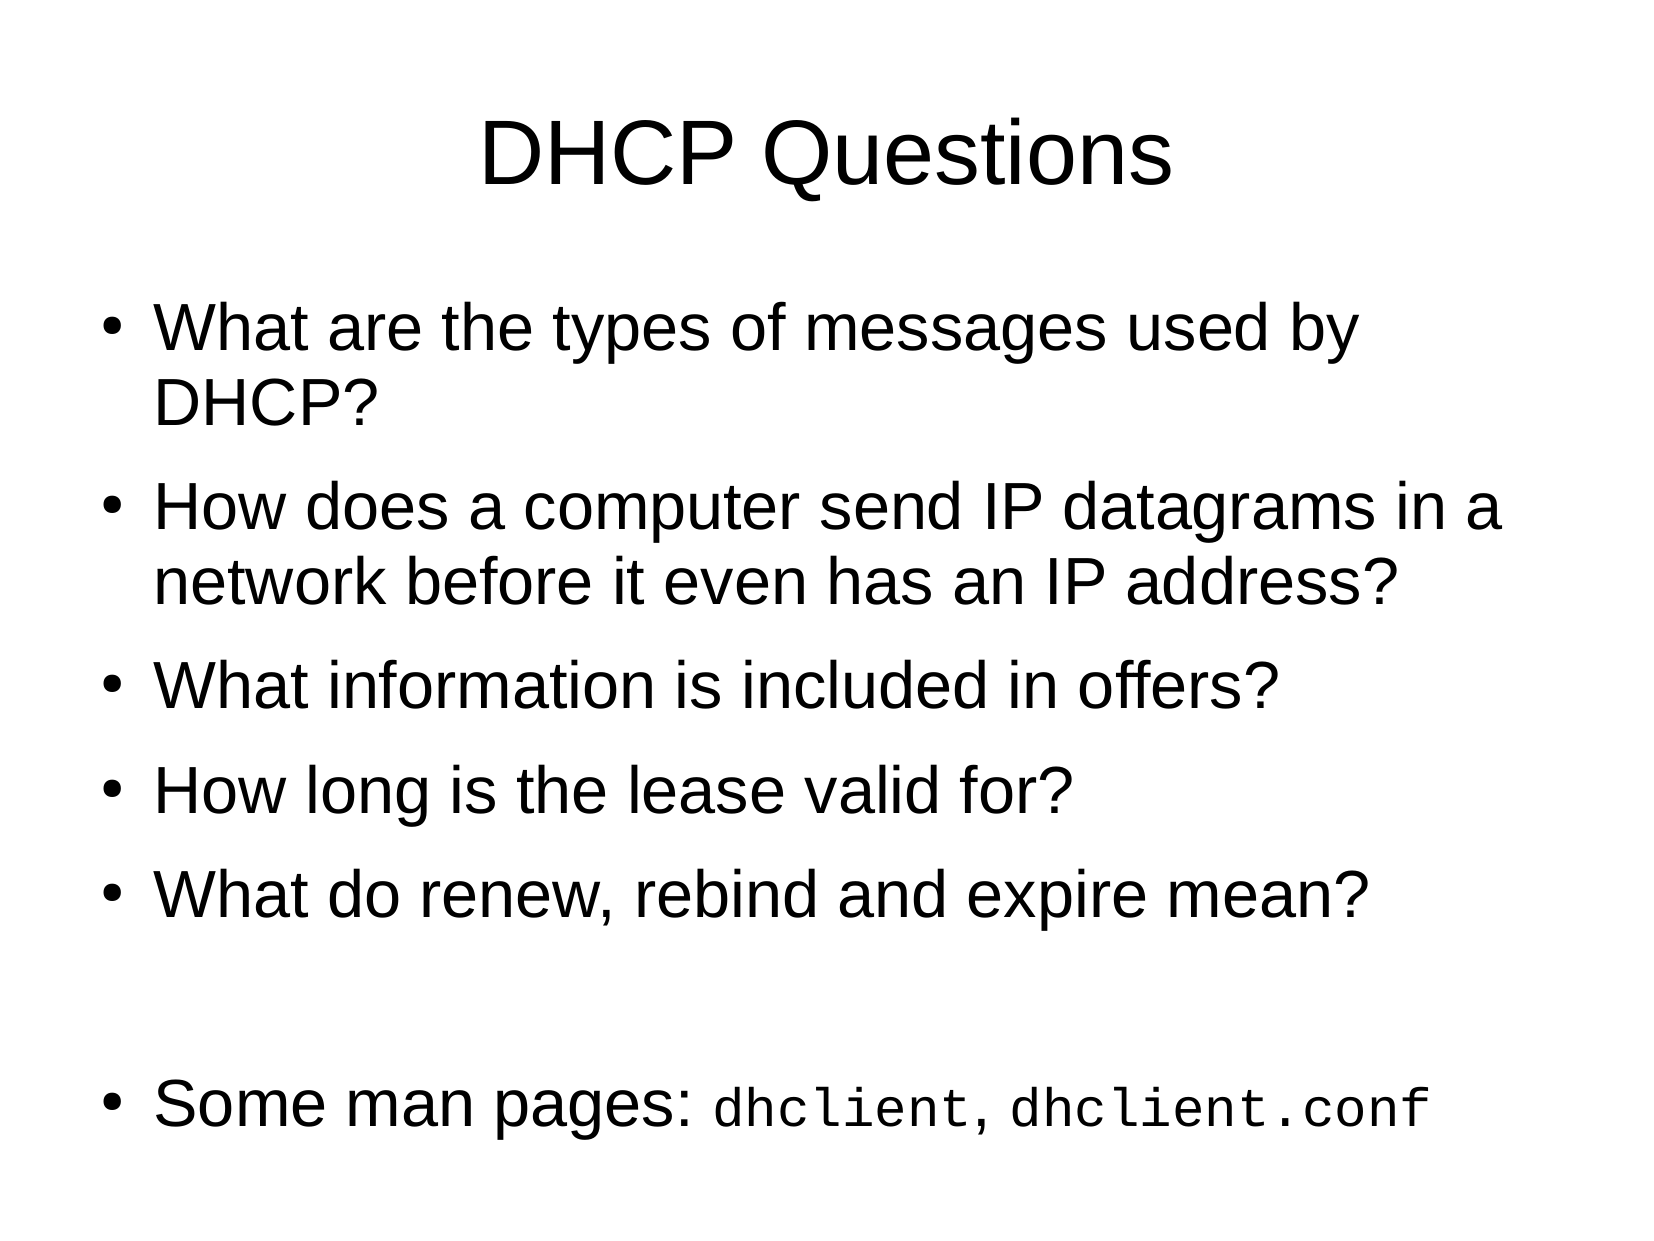

# DHCP Questions
What are the types of messages used by DHCP?
How does a computer send IP datagrams in a network before it even has an IP address?
What information is included in offers?
How long is the lease valid for?
What do renew, rebind and expire mean?
Some man pages: dhclient, dhclient.conf